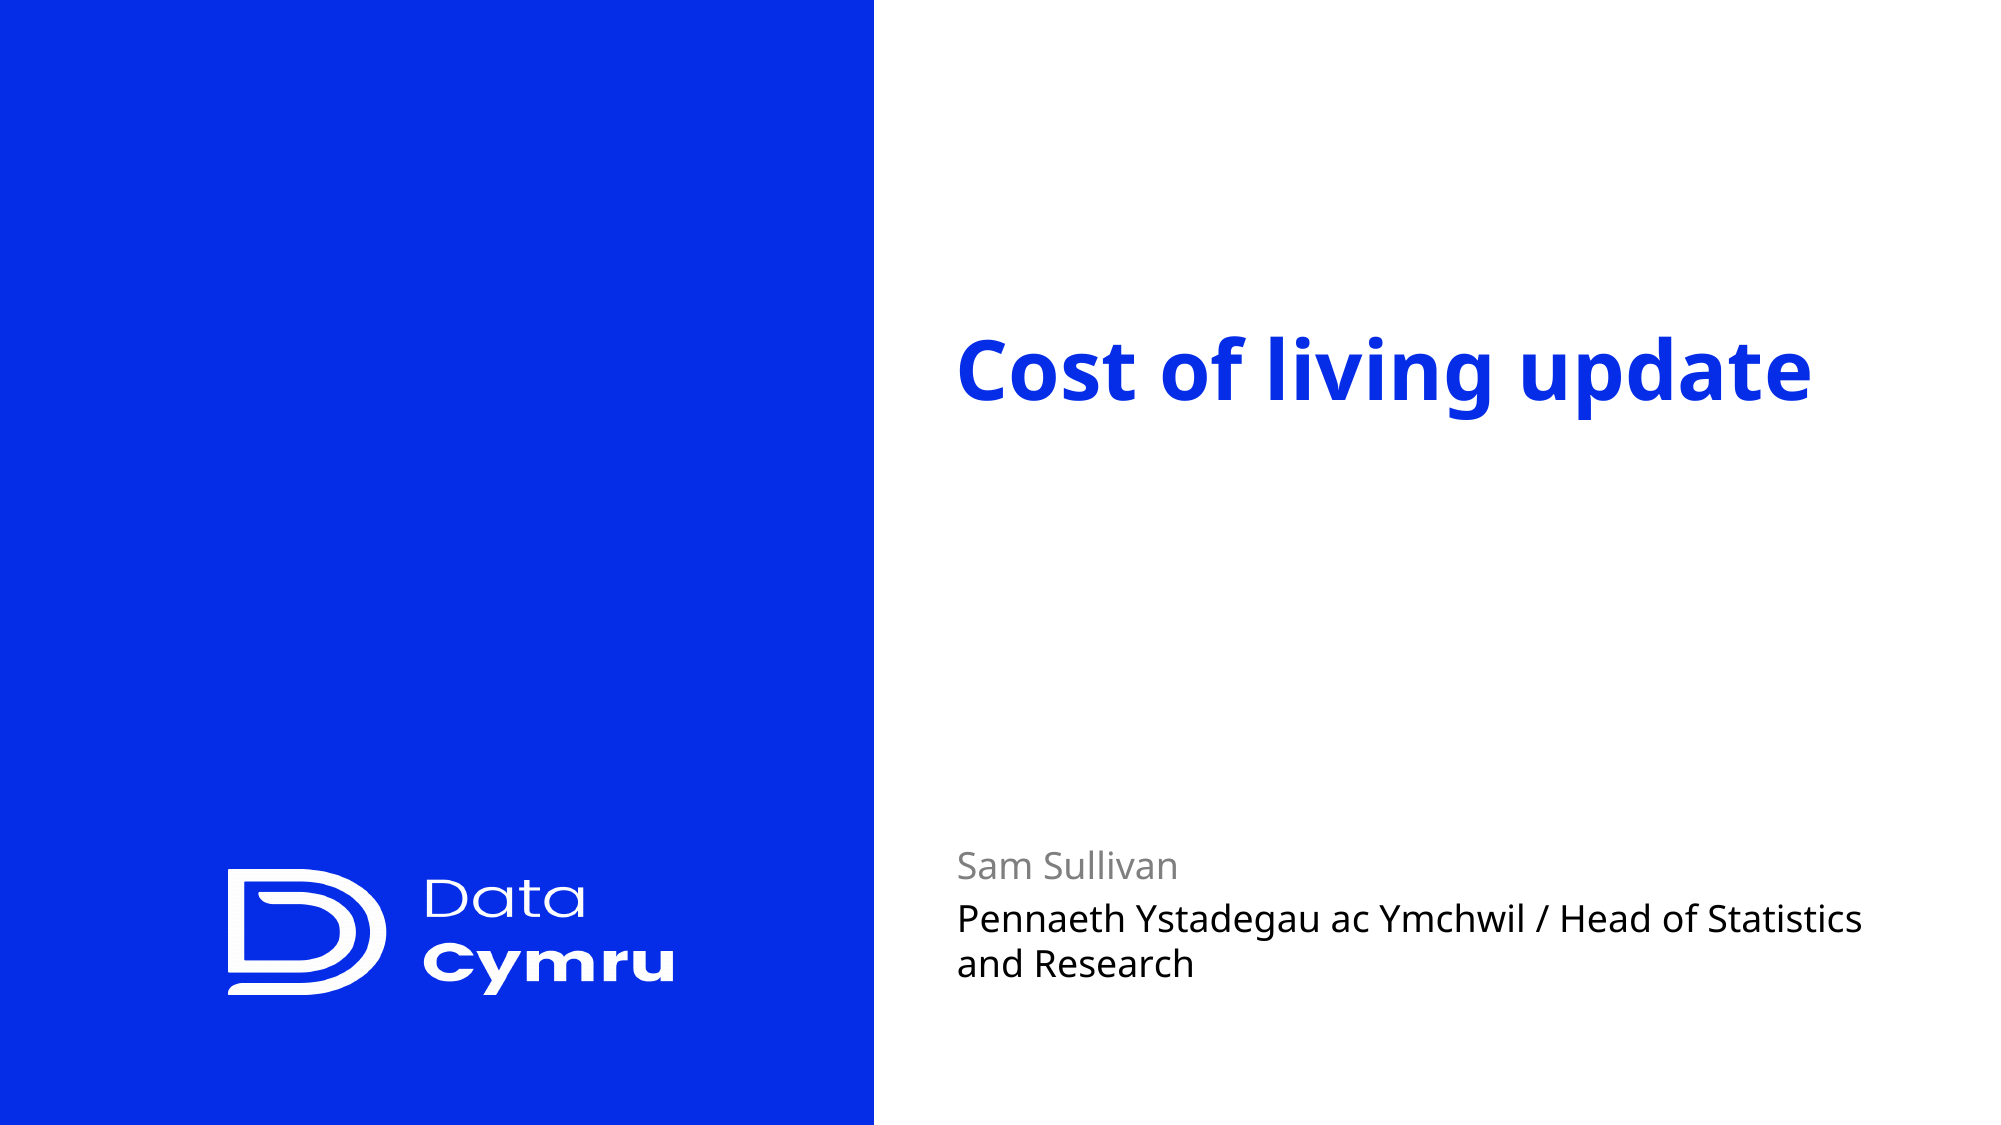

Cost of living update
# Sam Sullivan
Pennaeth Ystadegau ac Ymchwil / Head of Statistics and Research